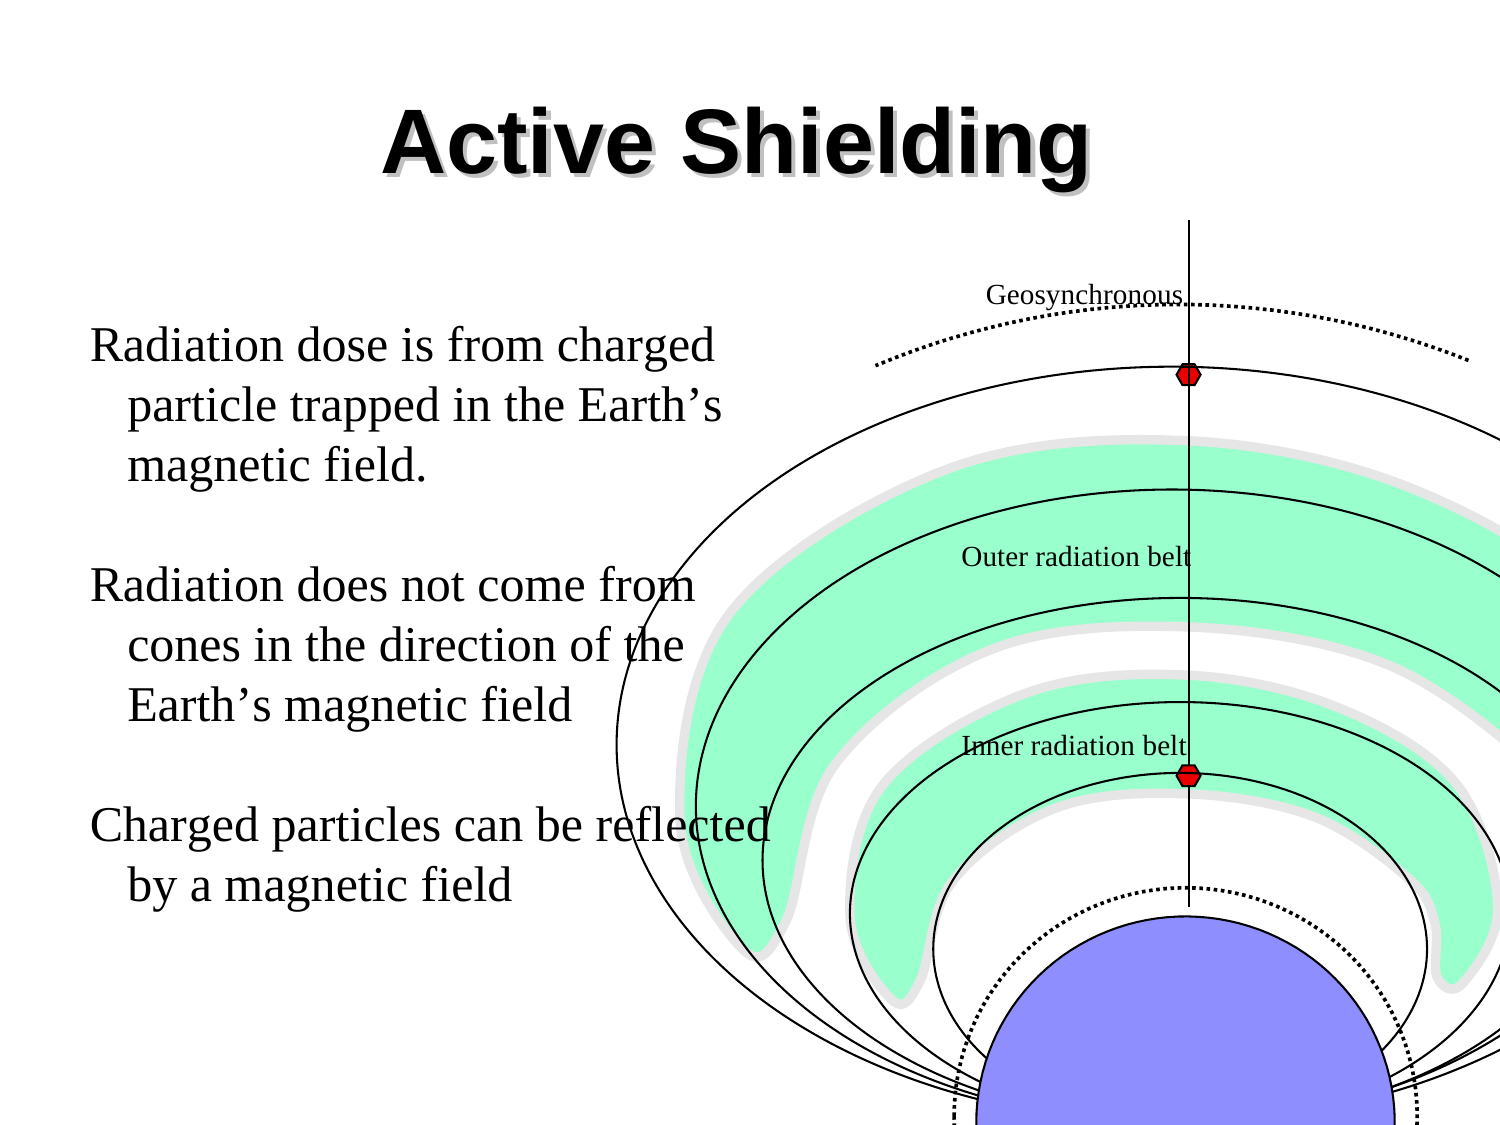

# Active Shielding
Geosynchronous
Radiation dose is from charged particle trapped in the Earth’s magnetic field.
Radiation does not come from cones in the direction of the Earth’s magnetic field
Charged particles can be reflected by a magnetic field
Outer radiation belt
Inner radiation belt